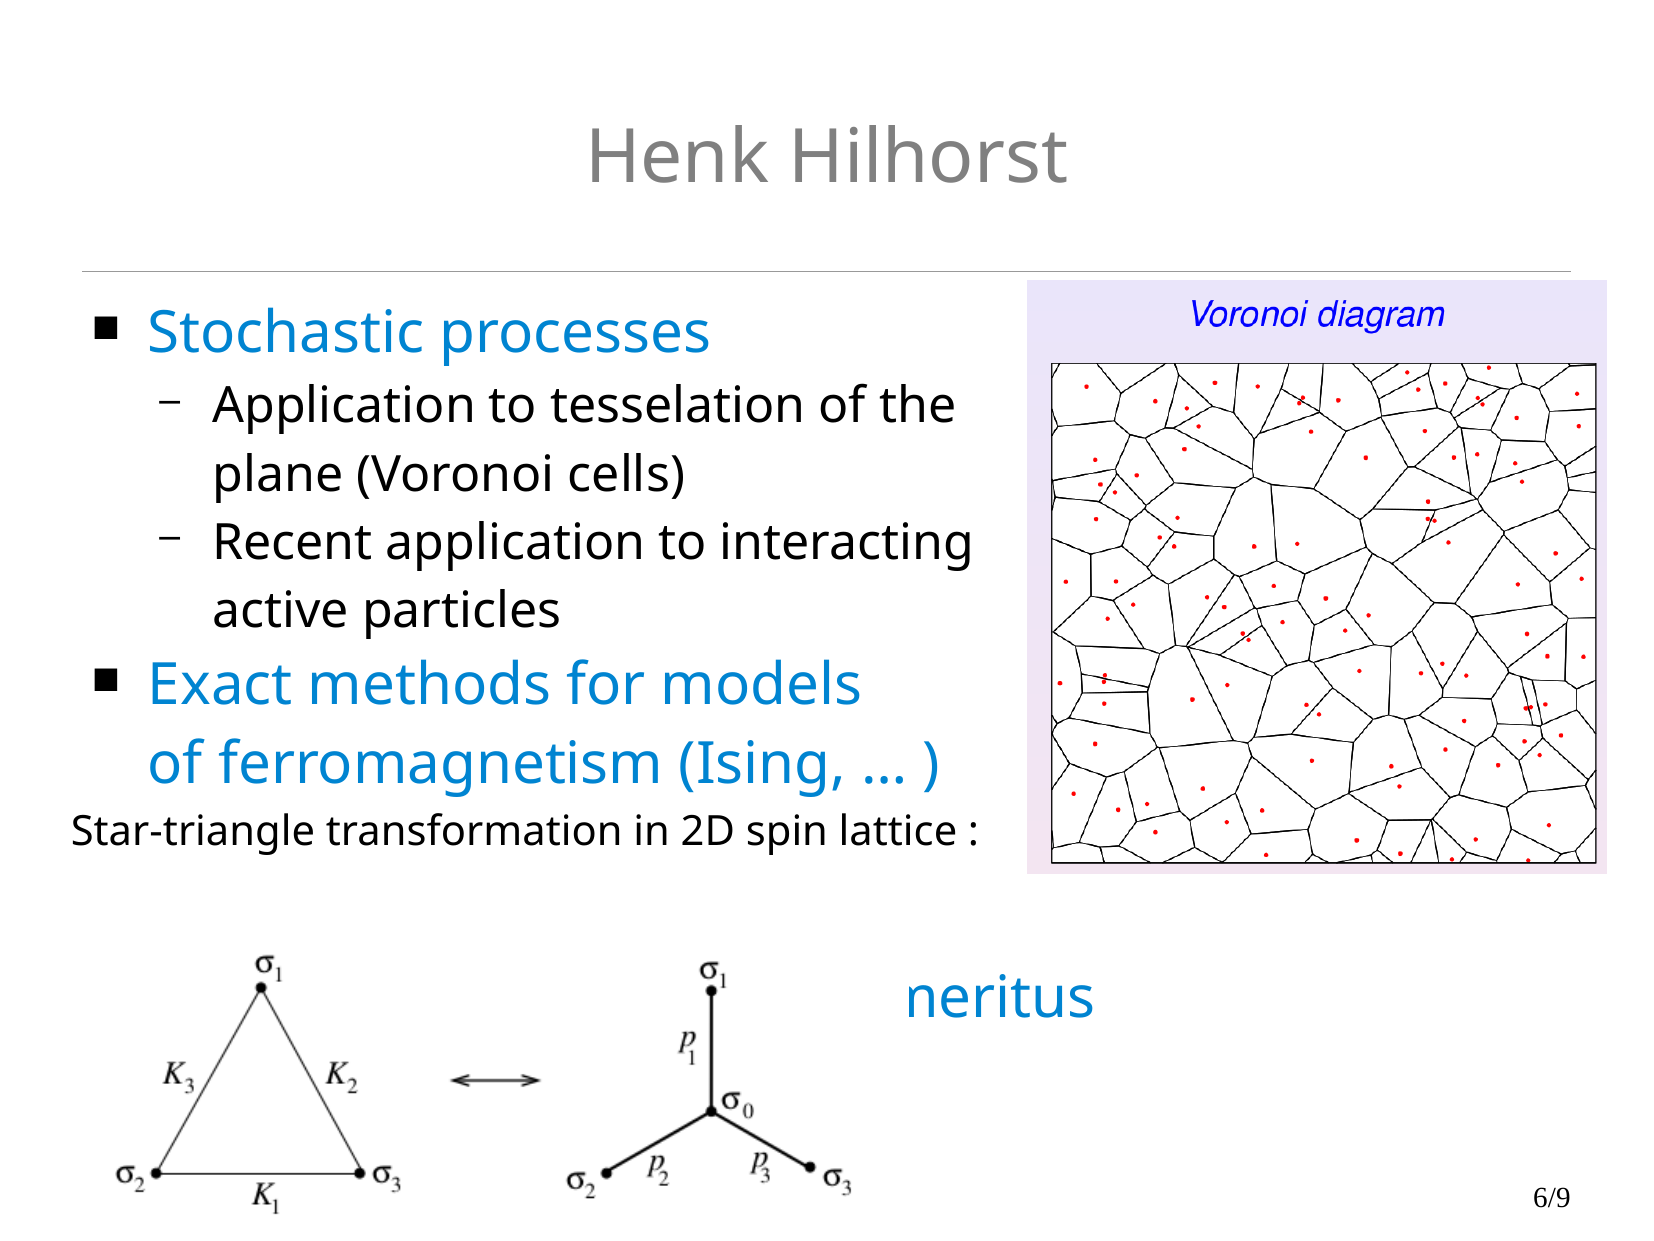

# Henk Hilhorst
Stochastic processes
Application to tesselation of the
plane (Voronoi cells)
Recent application to interacting
active particles
Exact methods for models
of ferromagnetism (Ising, … )
Star-triangle transformation in 2D spin lattice :
 → Emeritus
6